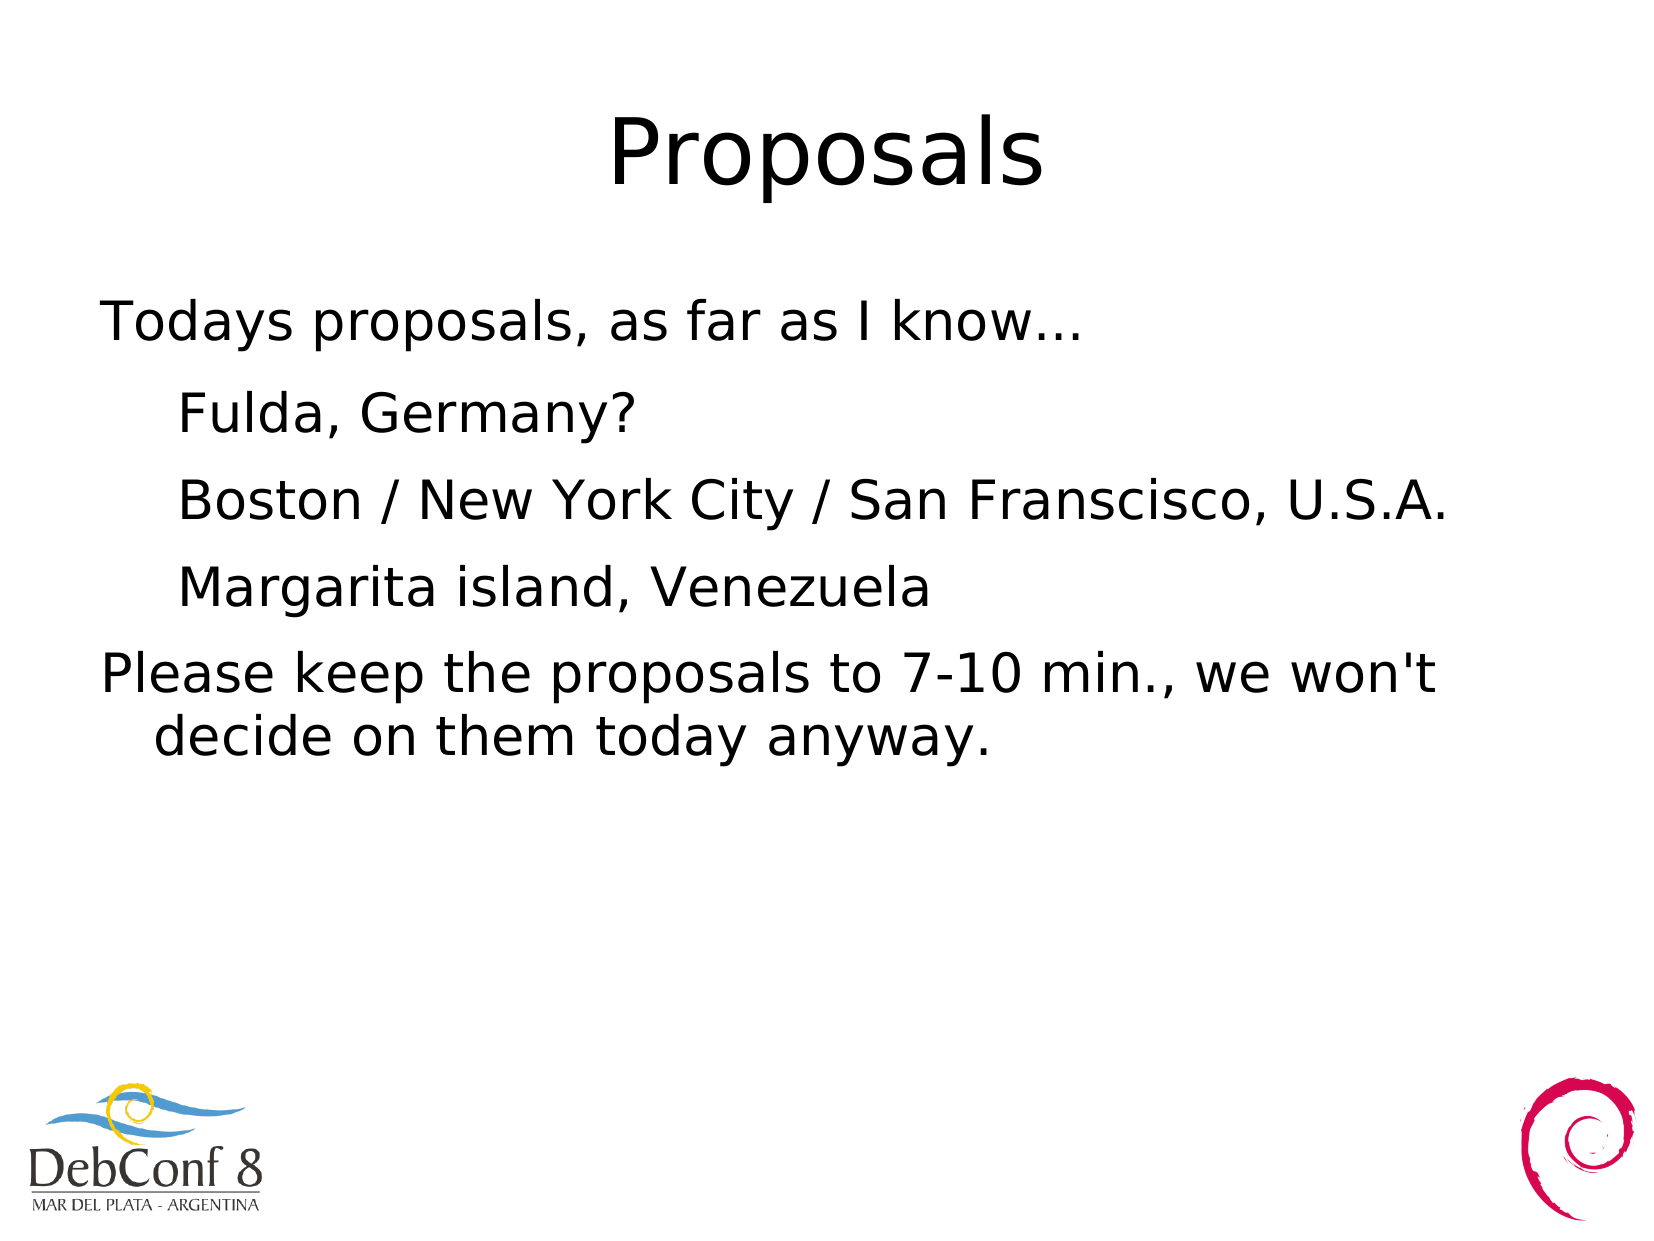

# Proposals
Todays proposals, as far as I know...
Fulda, Germany?
Boston / New York City / San Franscisco, U.S.A.
Margarita island, Venezuela
Please keep the proposals to 7-10 min., we won't decide on them today anyway.